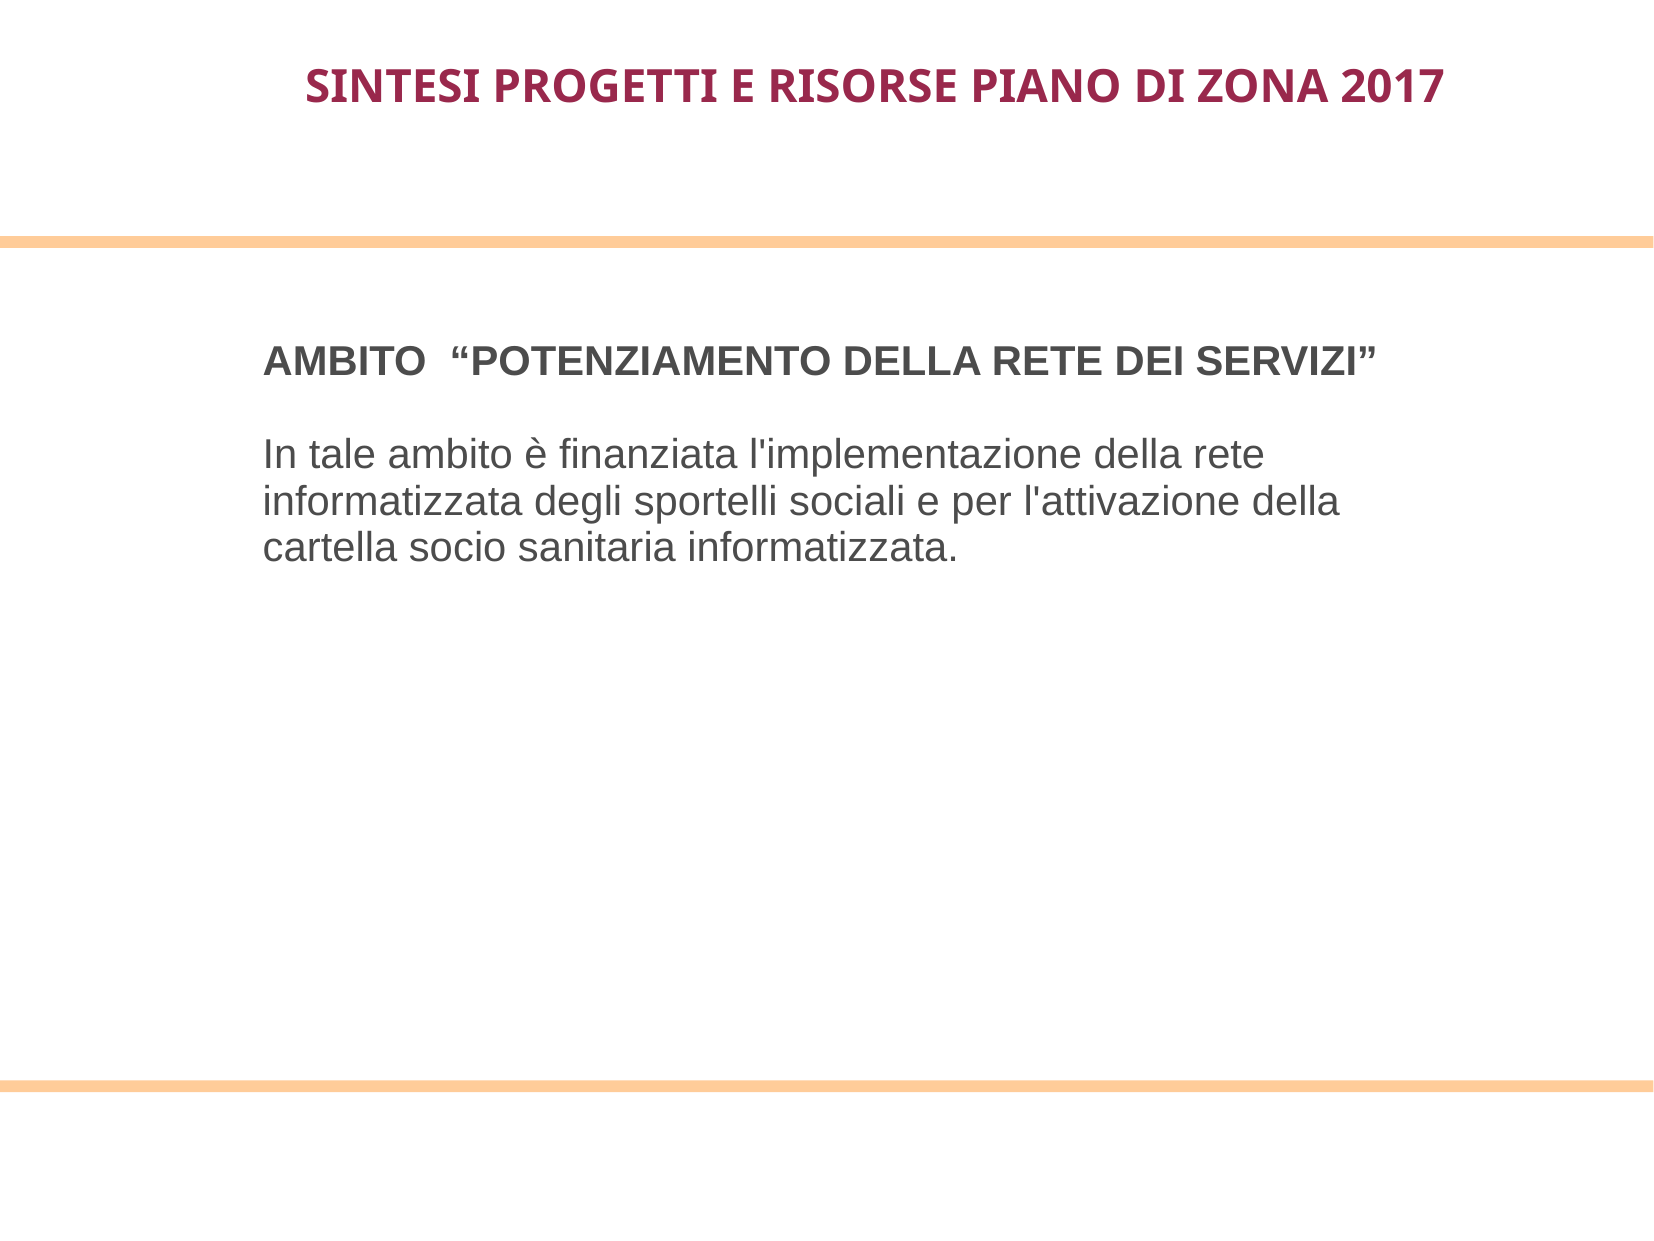

SINTESI PROGETTI E RISORSE PIANO DI ZONA 2017
AMBITO “POTENZIAMENTO DELLA RETE DEI SERVIZI”
In tale ambito è finanziata l'implementazione della rete informatizzata degli sportelli sociali e per l'attivazione della cartella socio sanitaria informatizzata.
#